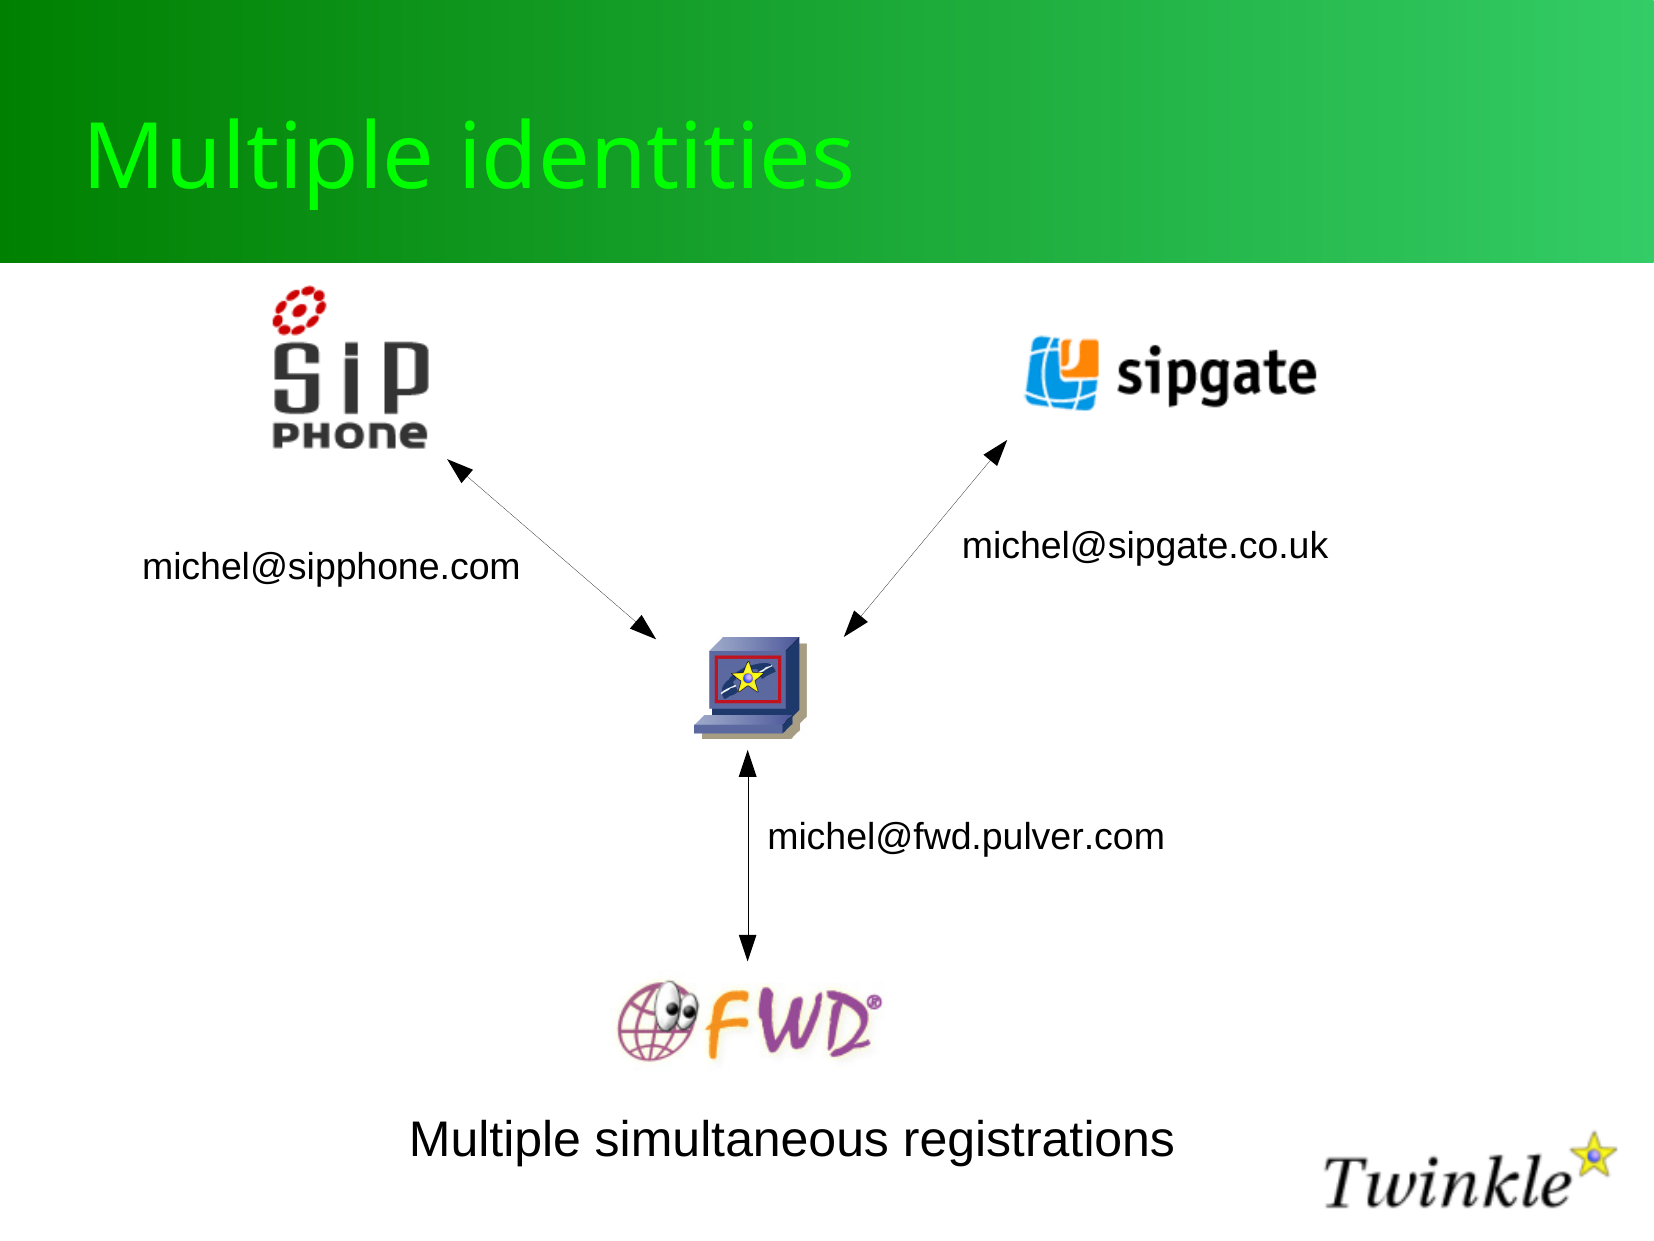

# Multiple identities
michel@sipgate.co.uk
michel@sipphone.com
michel@fwd.pulver.com
Multiple simultaneous registrations